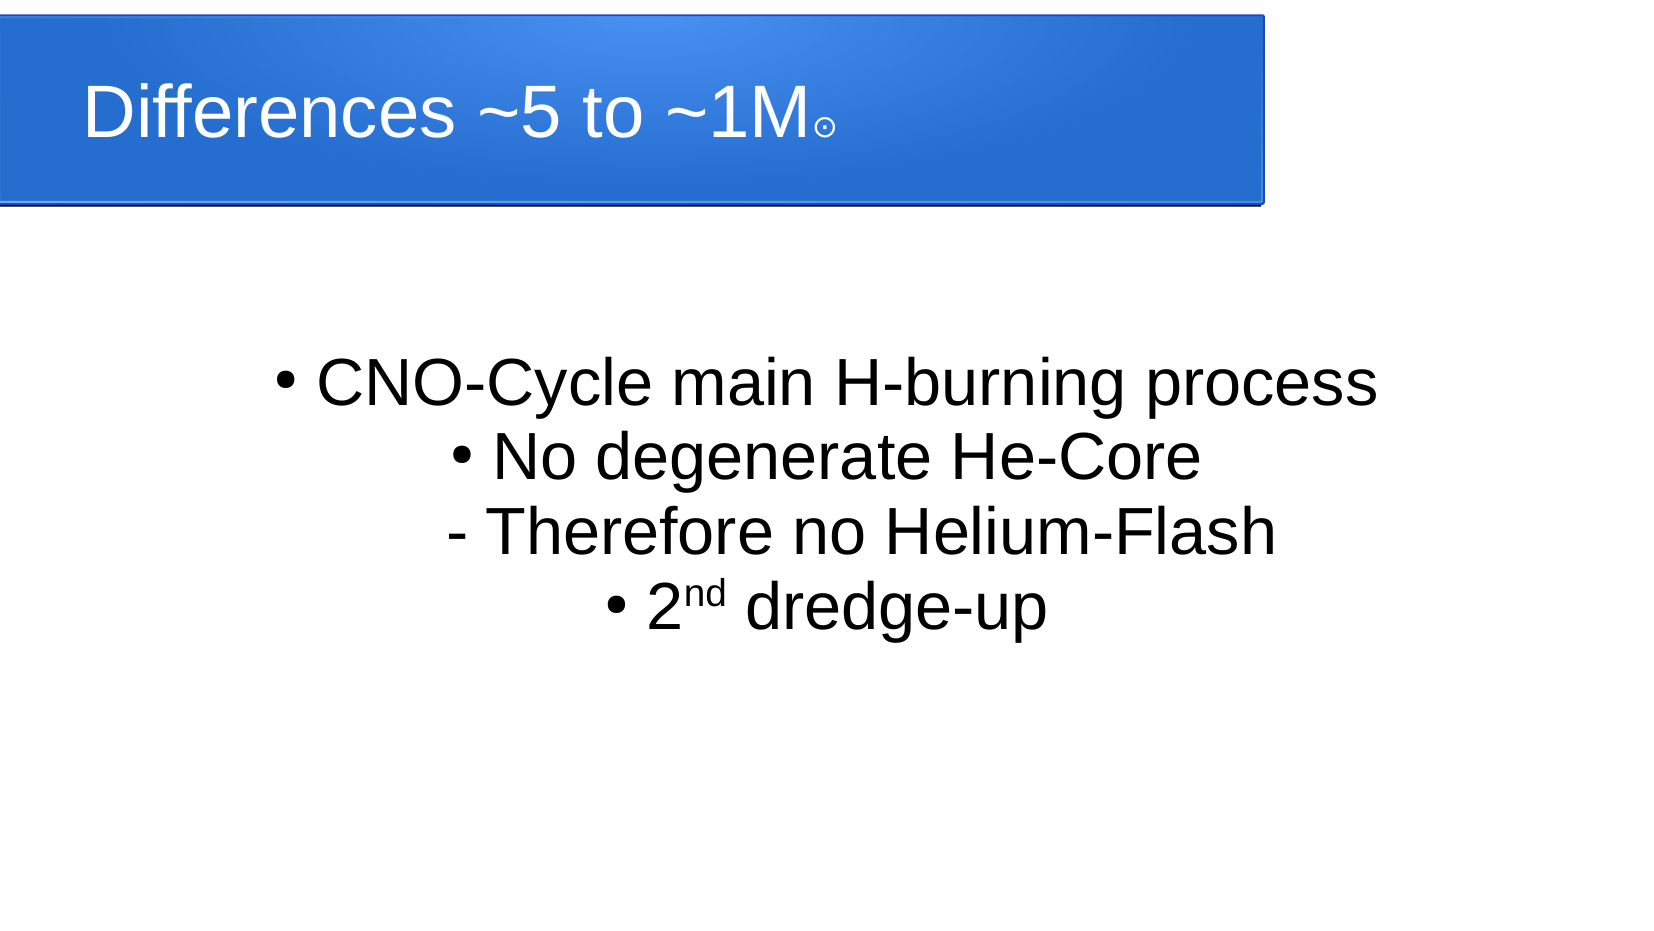

# Differences ~5 to ~1M⊙
 CNO-Cycle main H-burning process
 No degenerate He-Core
- Therefore no Helium-Flash
 2nd dredge-up